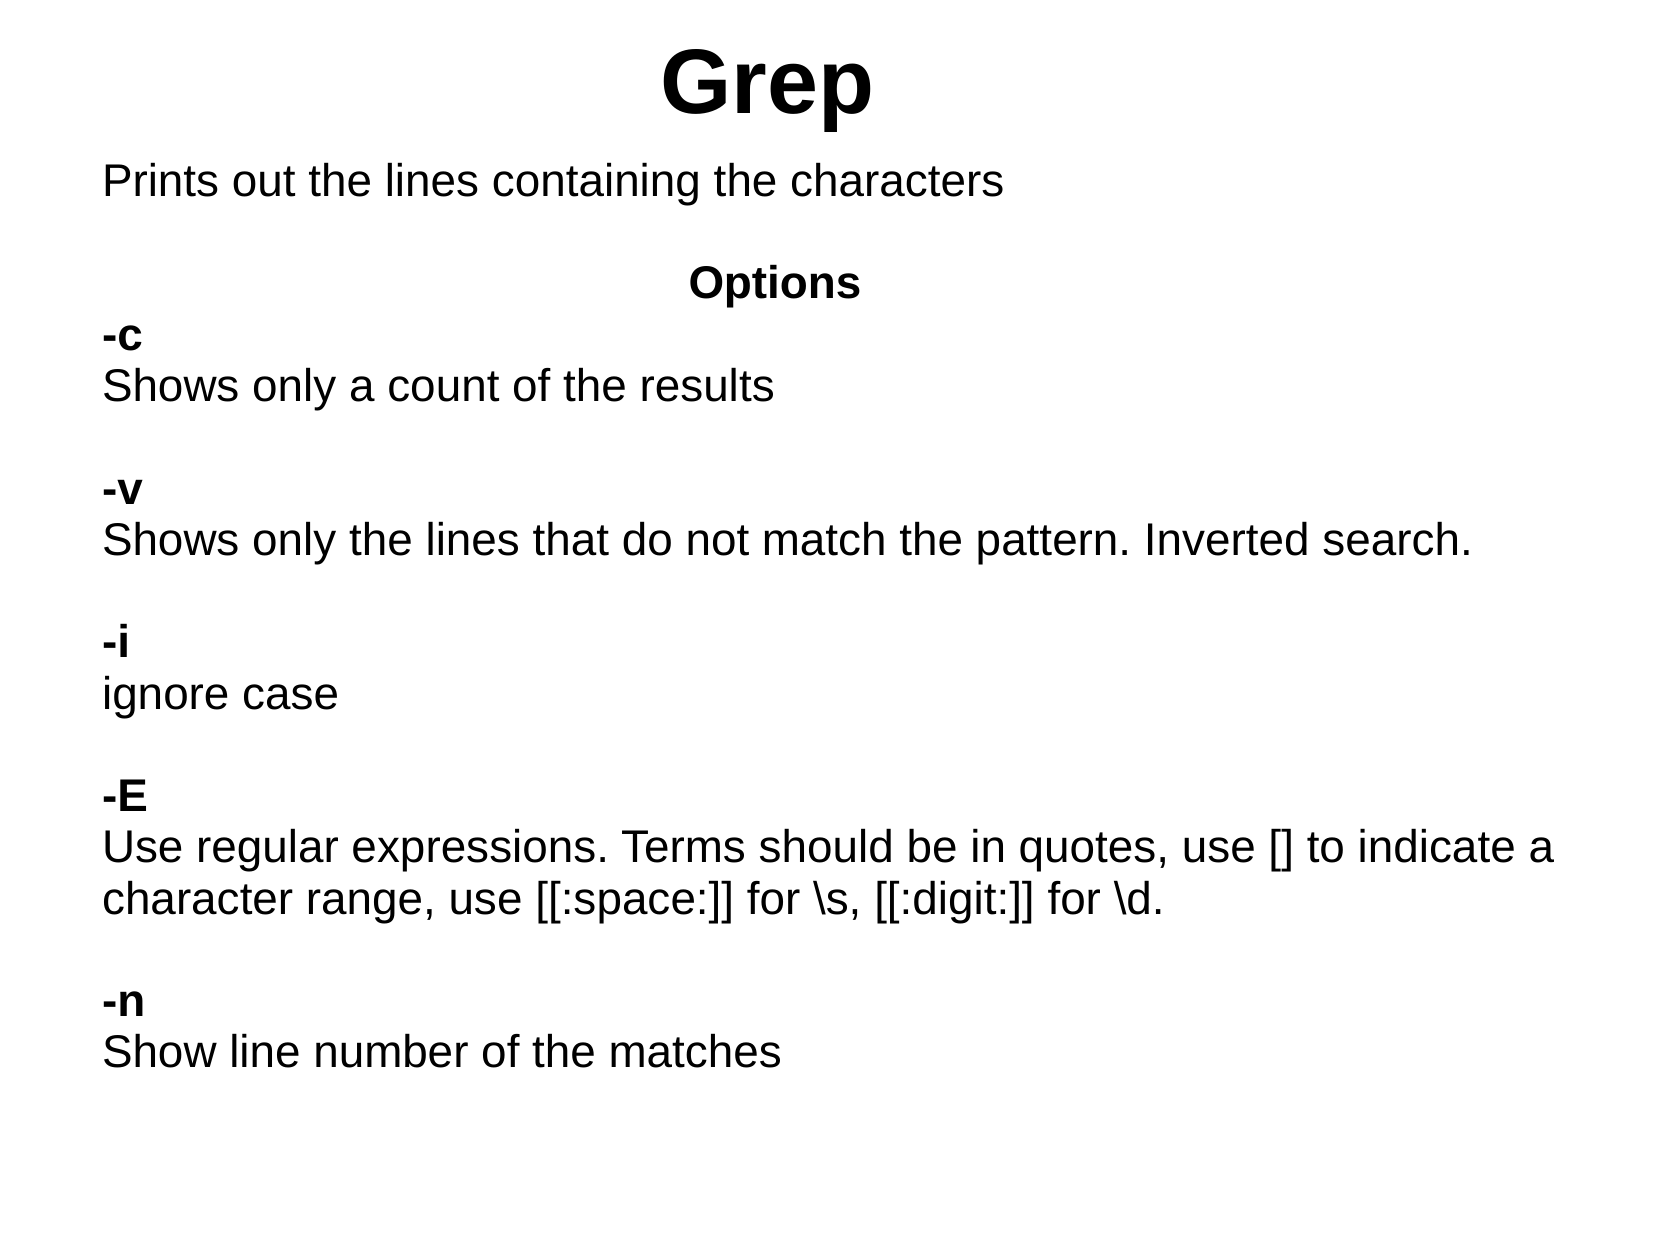

Grep
Prints out the lines containing the characters
 Options
-c
Shows only a count of the results
-v
Shows only the lines that do not match the pattern. Inverted search.
-i
ignore case
-E
Use regular expressions. Terms should be in quotes, use [] to indicate a character range, use [[:space:]] for \s, [[:digit:]] for \d.
-n
Show line number of the matches